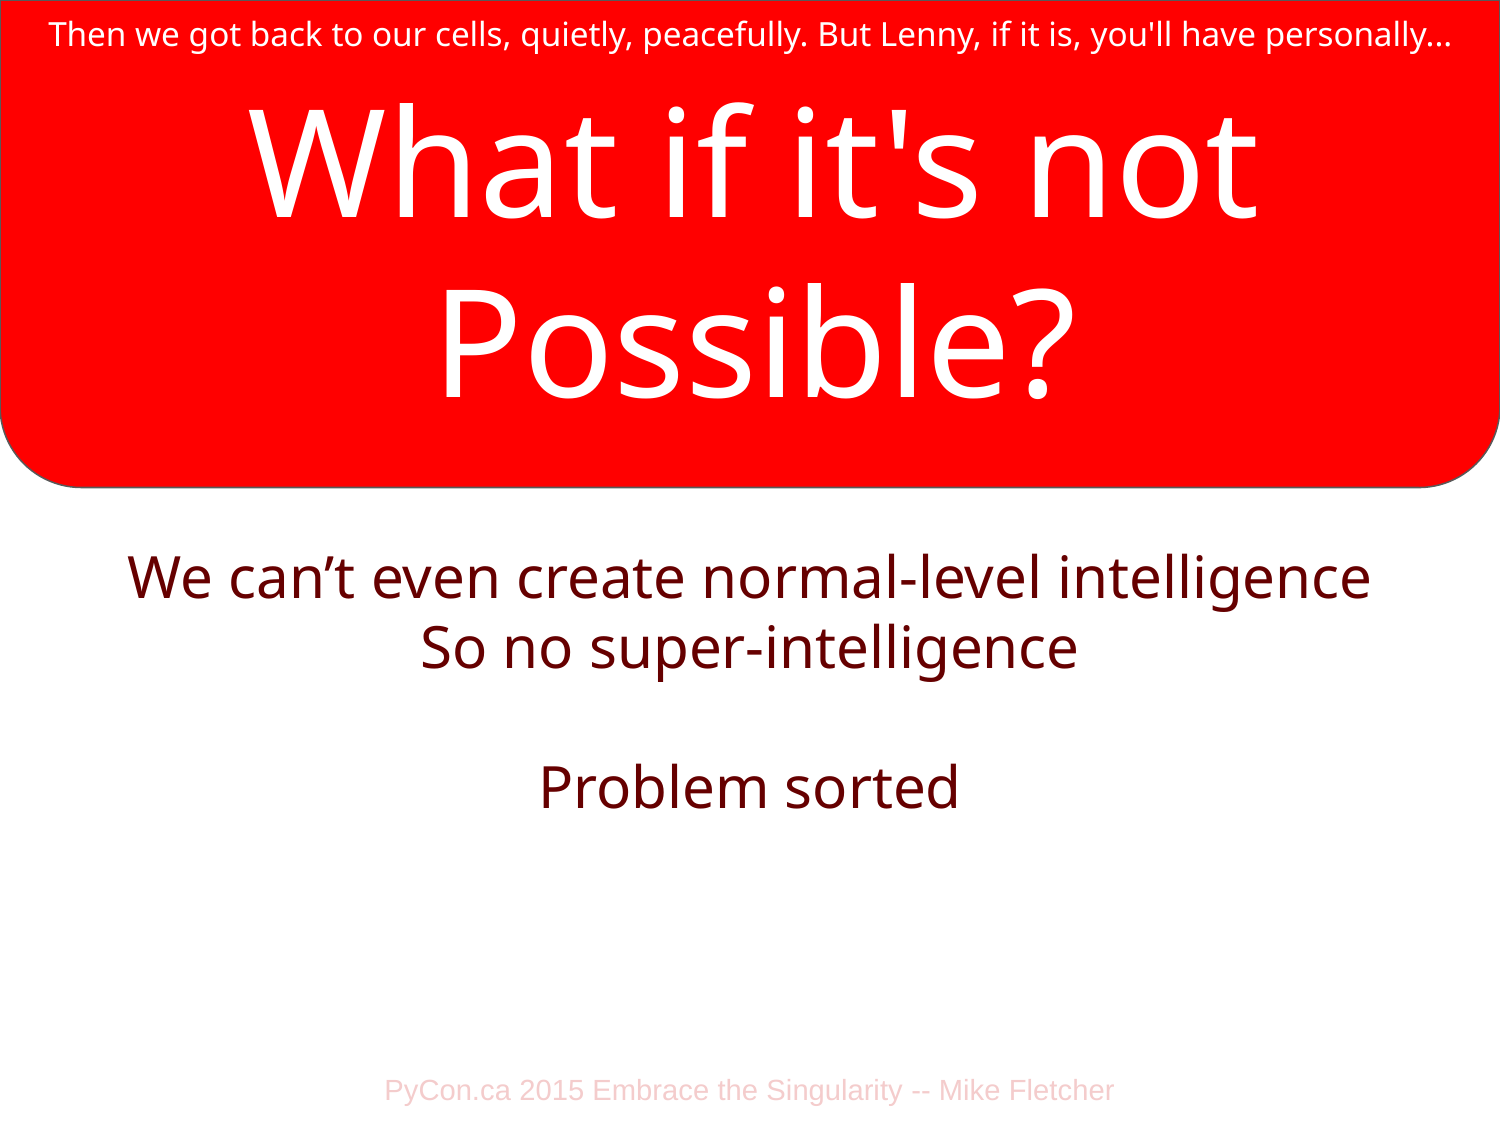

Then we got back to our cells, quietly, peacefully. But Lenny, if it is, you'll have personally...
# What if it's not Possible?
We can’t even create normal-level intelligence
So no super-intelligence
Problem sorted